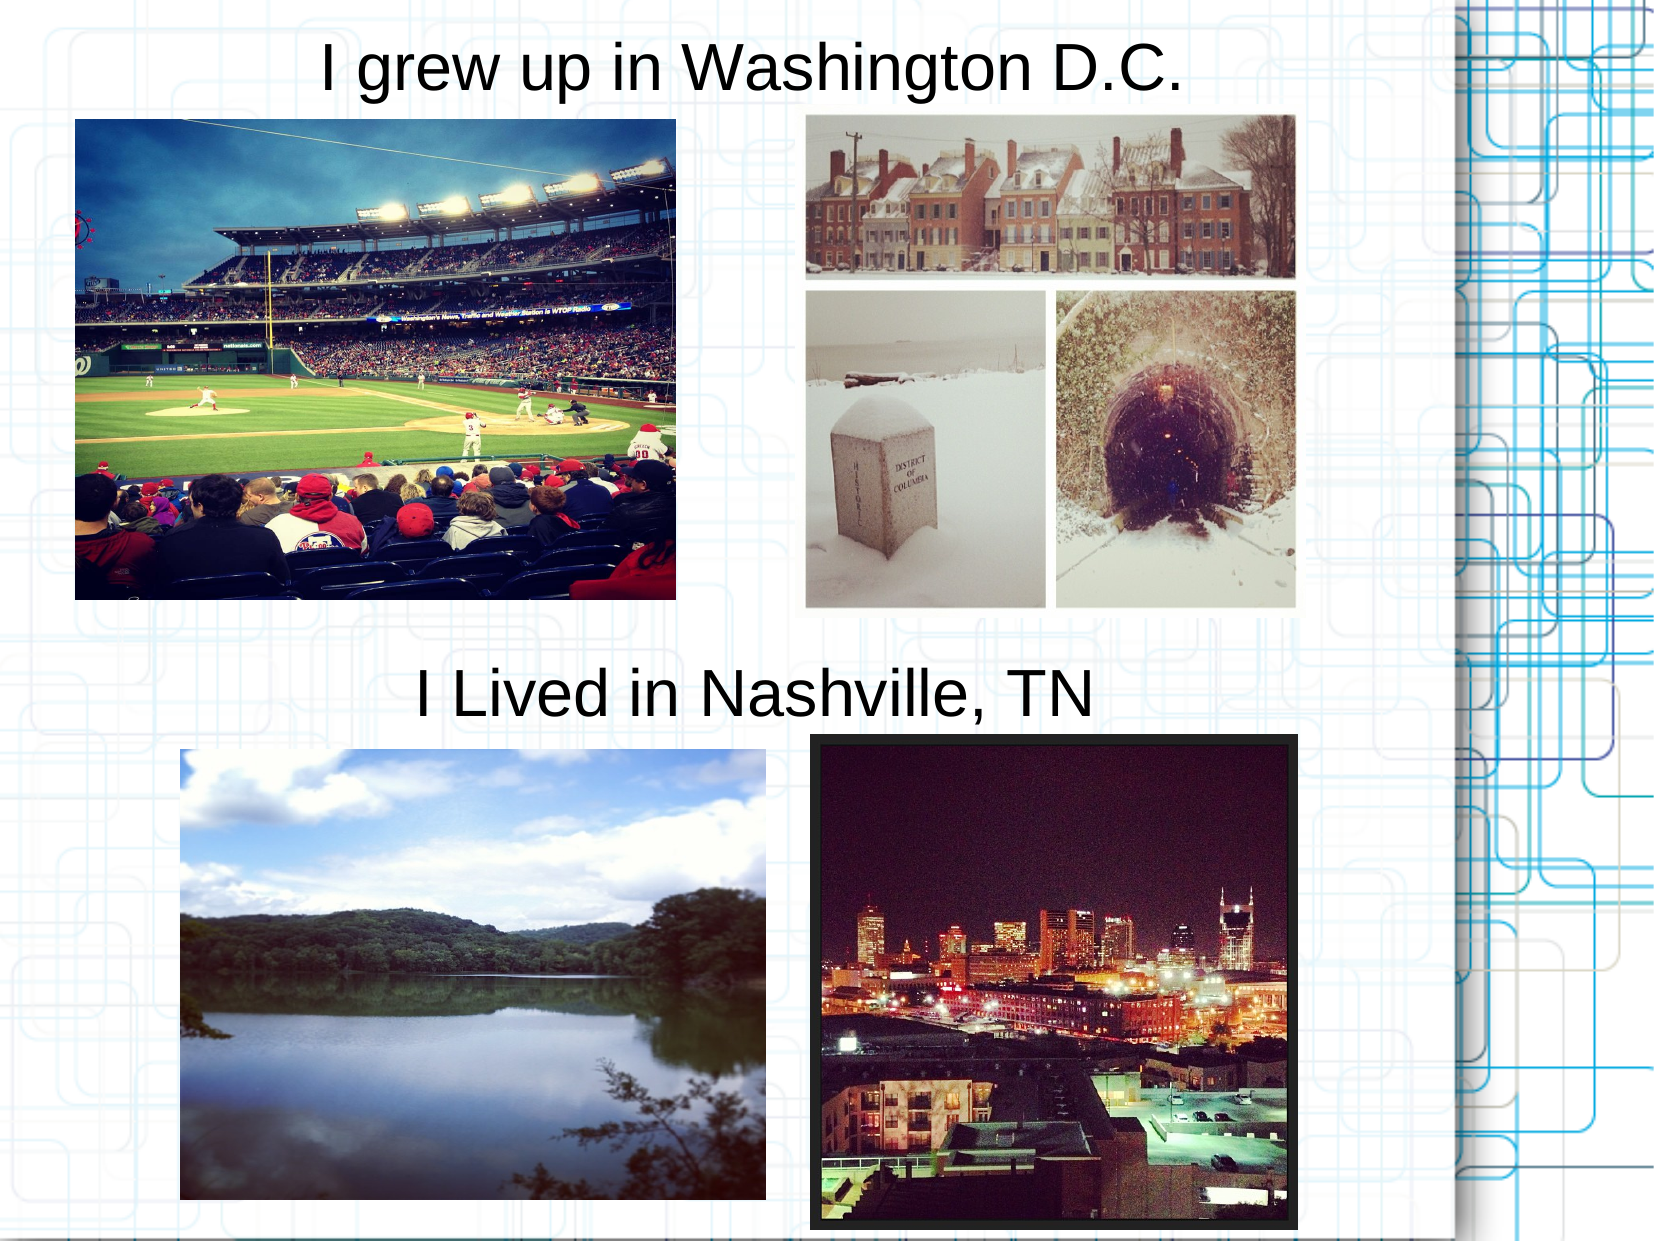

# I grew up in Washington D.C.
I Lived in Nashville, TN